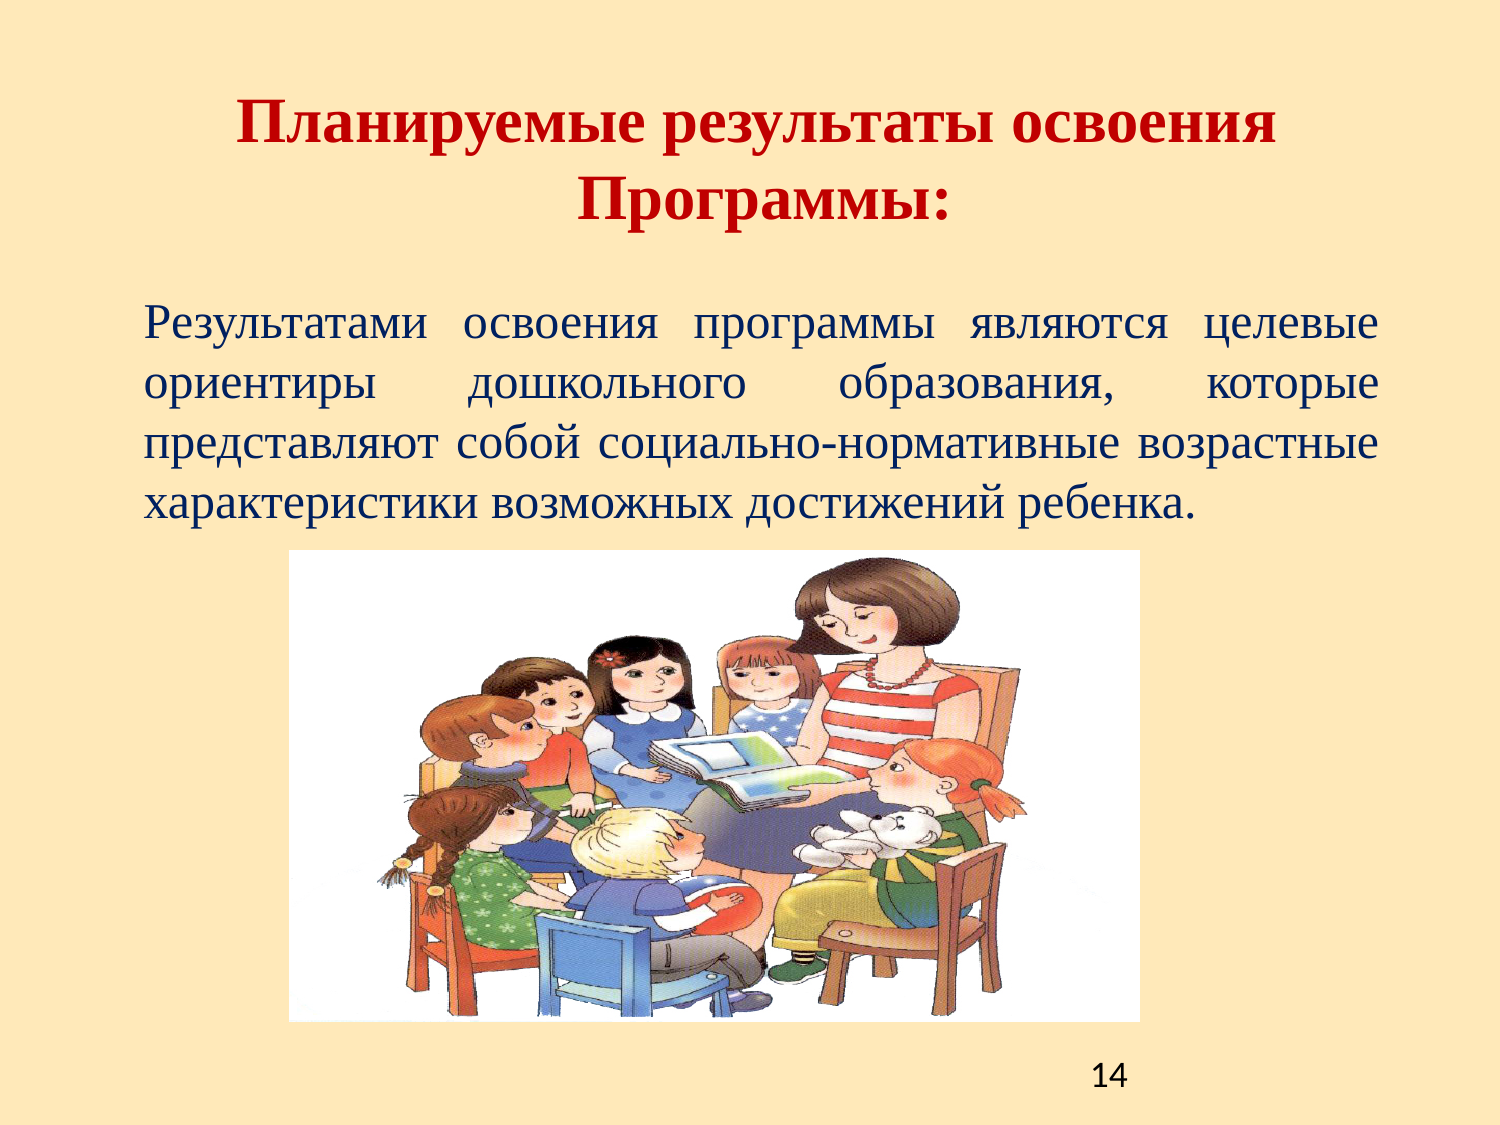

# Планируемые результаты освоения Программы:
Результатами освоения программы являются целевые ориентиры дошкольного образования, которые представляют собой социально-нормативные возрастные характеристики возможных достижений ребенка.